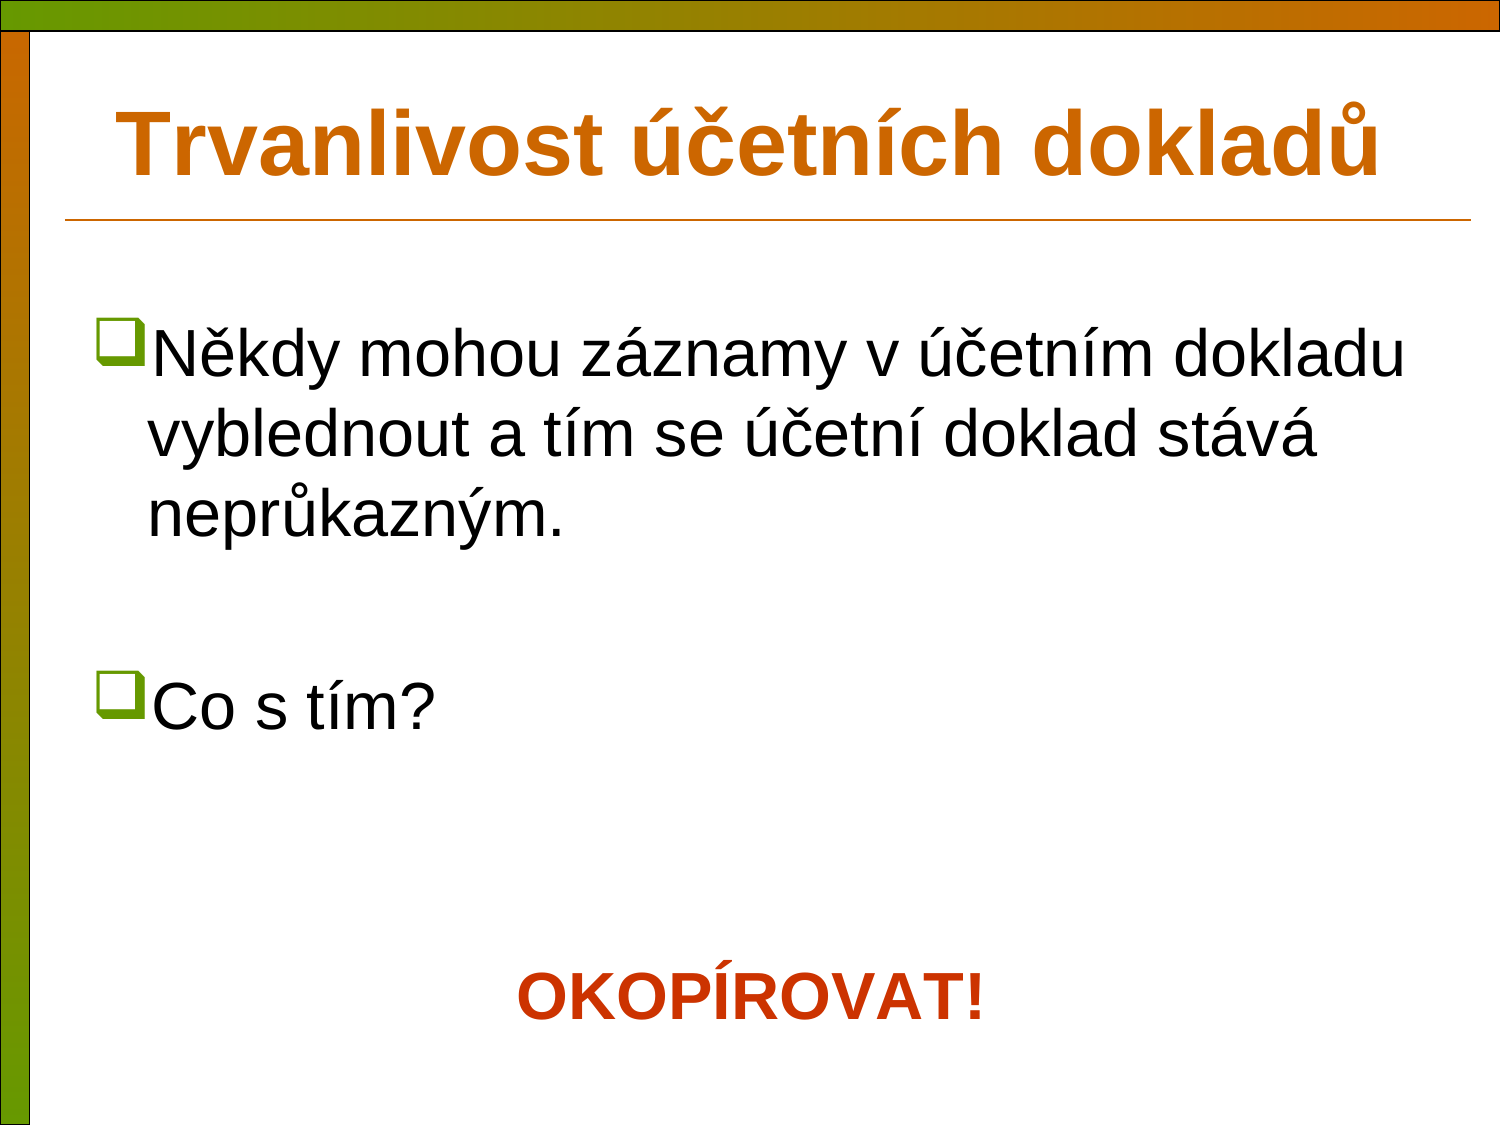

# Trvanlivost účetních dokladů
Někdy mohou záznamy v účetním dokladu vyblednout a tím se účetní doklad stává neprůkazným.
Co s tím?
OKOPÍROVAT!